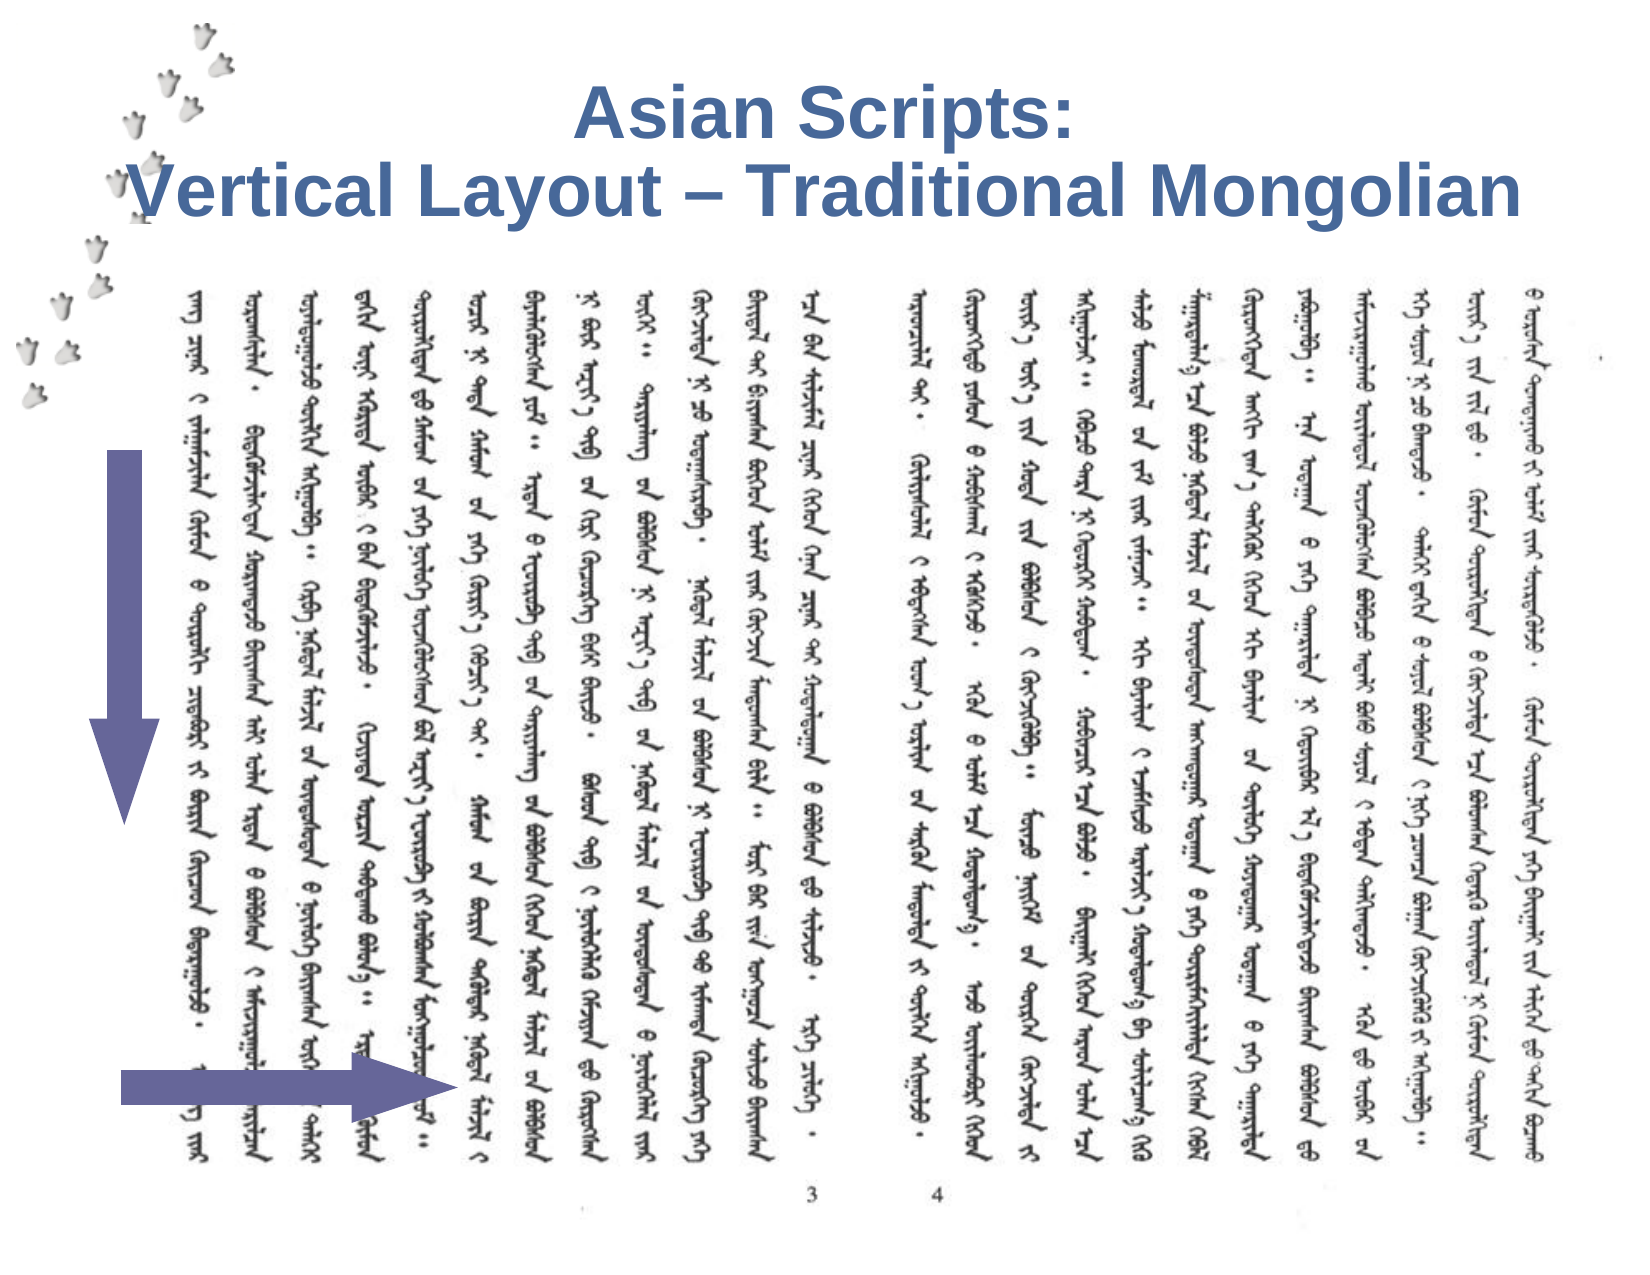

# Asian Scripts: Vertical Layout – Traditional Mongolian